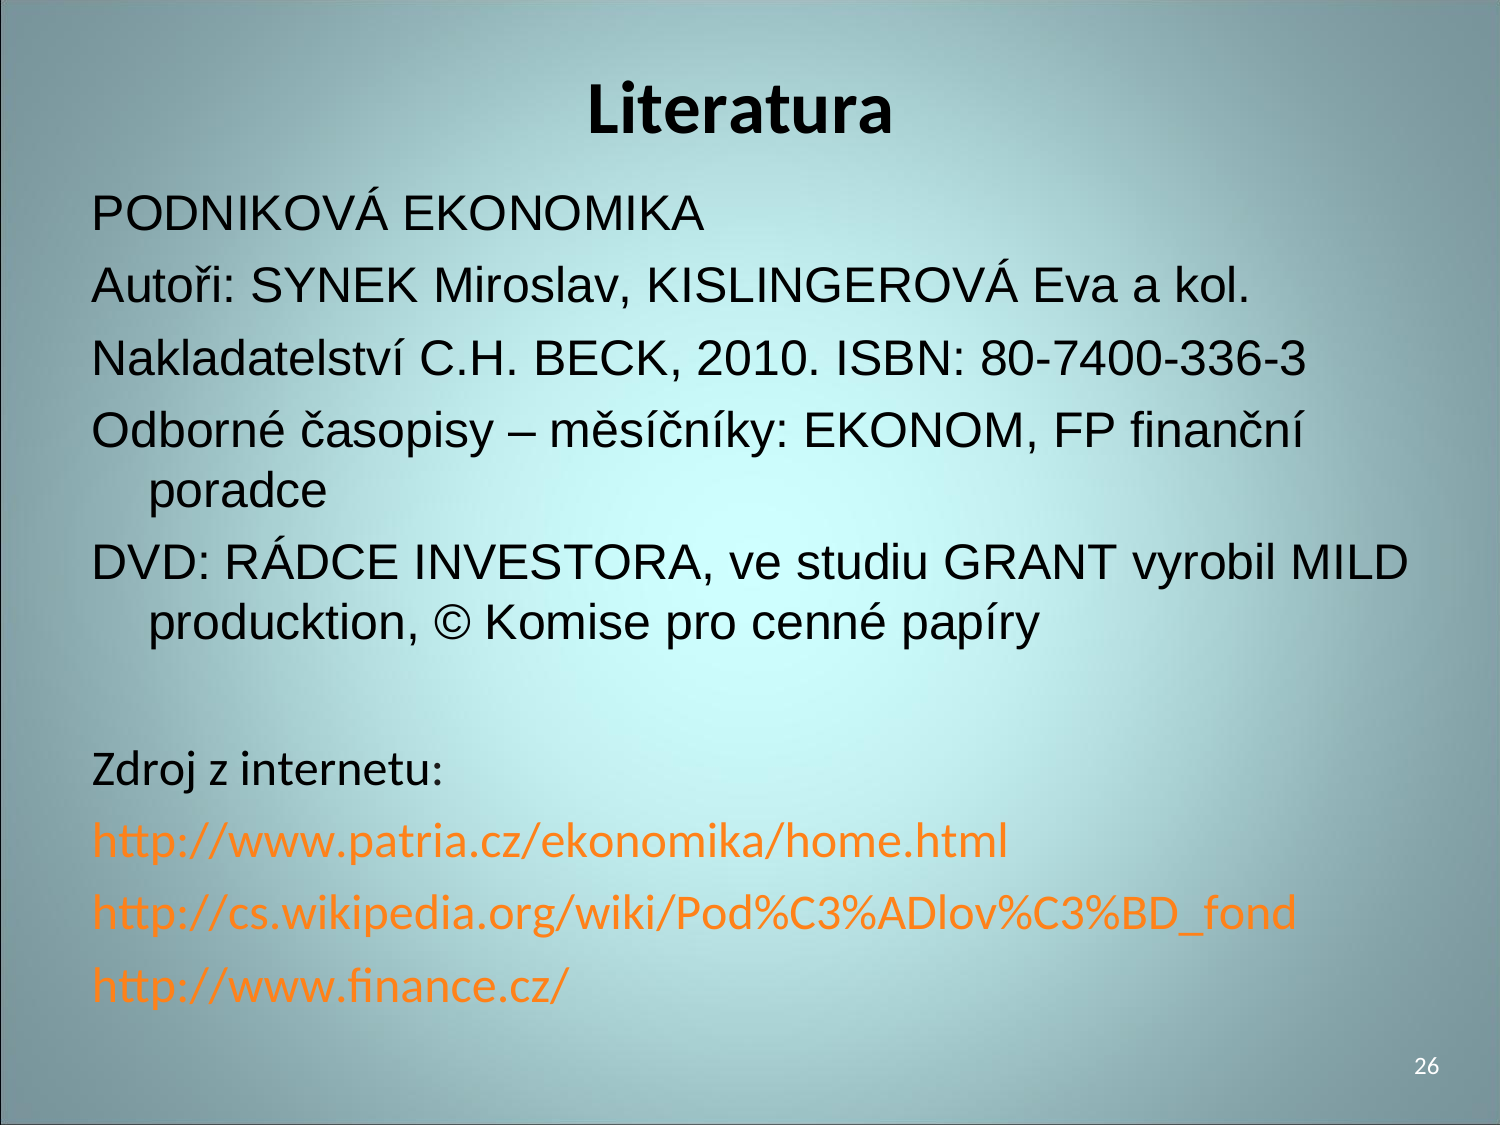

# Literatura
PODNIKOVÁ EKONOMIKA
Autoři: SYNEK Miroslav, KISLINGEROVÁ Eva a kol.
Nakladatelství C.H. BECK, 2010. ISBN: 80-7400-336-3
Odborné časopisy – měsíčníky: EKONOM, FP finanční poradce
DVD: RÁDCE INVESTORA, ve studiu GRANT vyrobil MILD producktion, © Komise pro cenné papíry
Zdroj z internetu:
http://www.patria.cz/ekonomika/home.html
http://cs.wikipedia.org/wiki/Pod%C3%ADlov%C3%BD_fond
http://www.finance.cz/